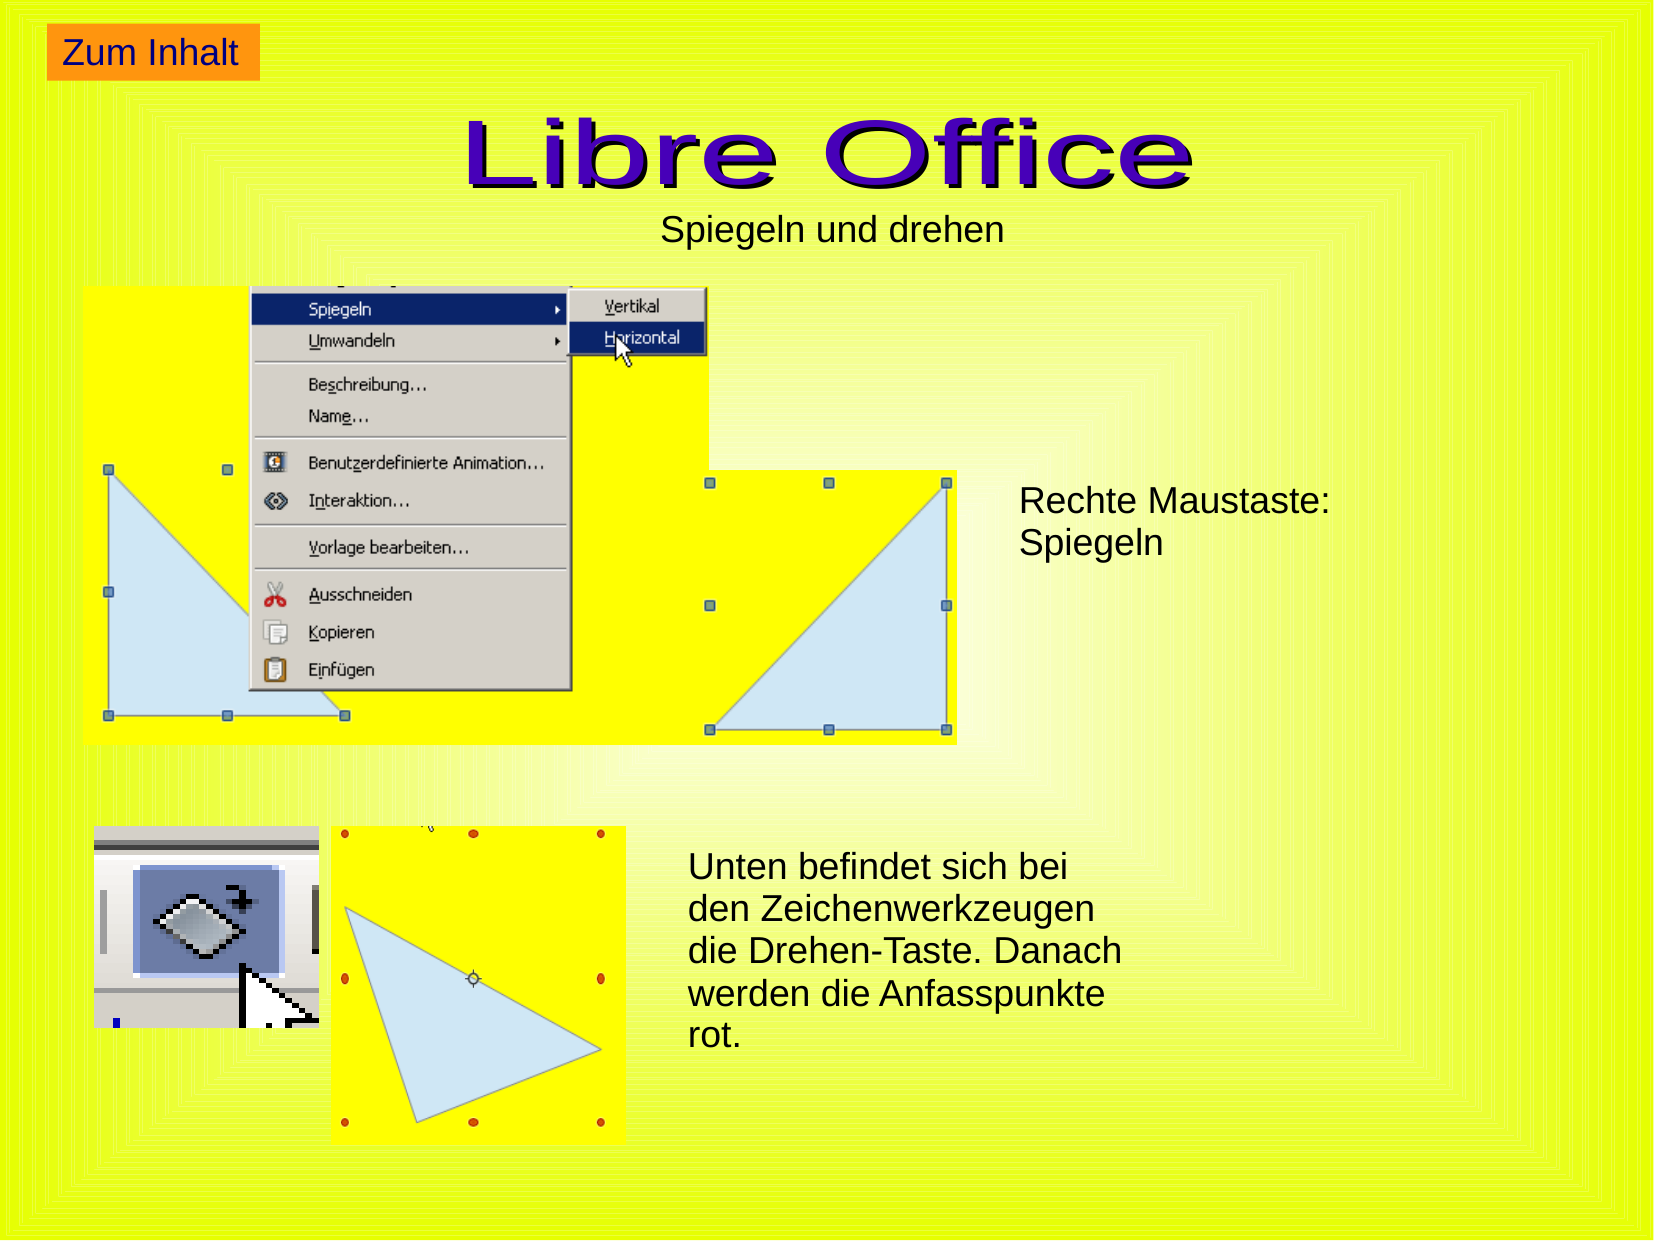

Zum Inhalt
# Libre Office
Spiegeln und drehen
Rechte Maustaste: Spiegeln
Unten befindet sich bei den Zeichenwerkzeugen die Drehen-Taste. Danach werden die Anfasspunkte rot.